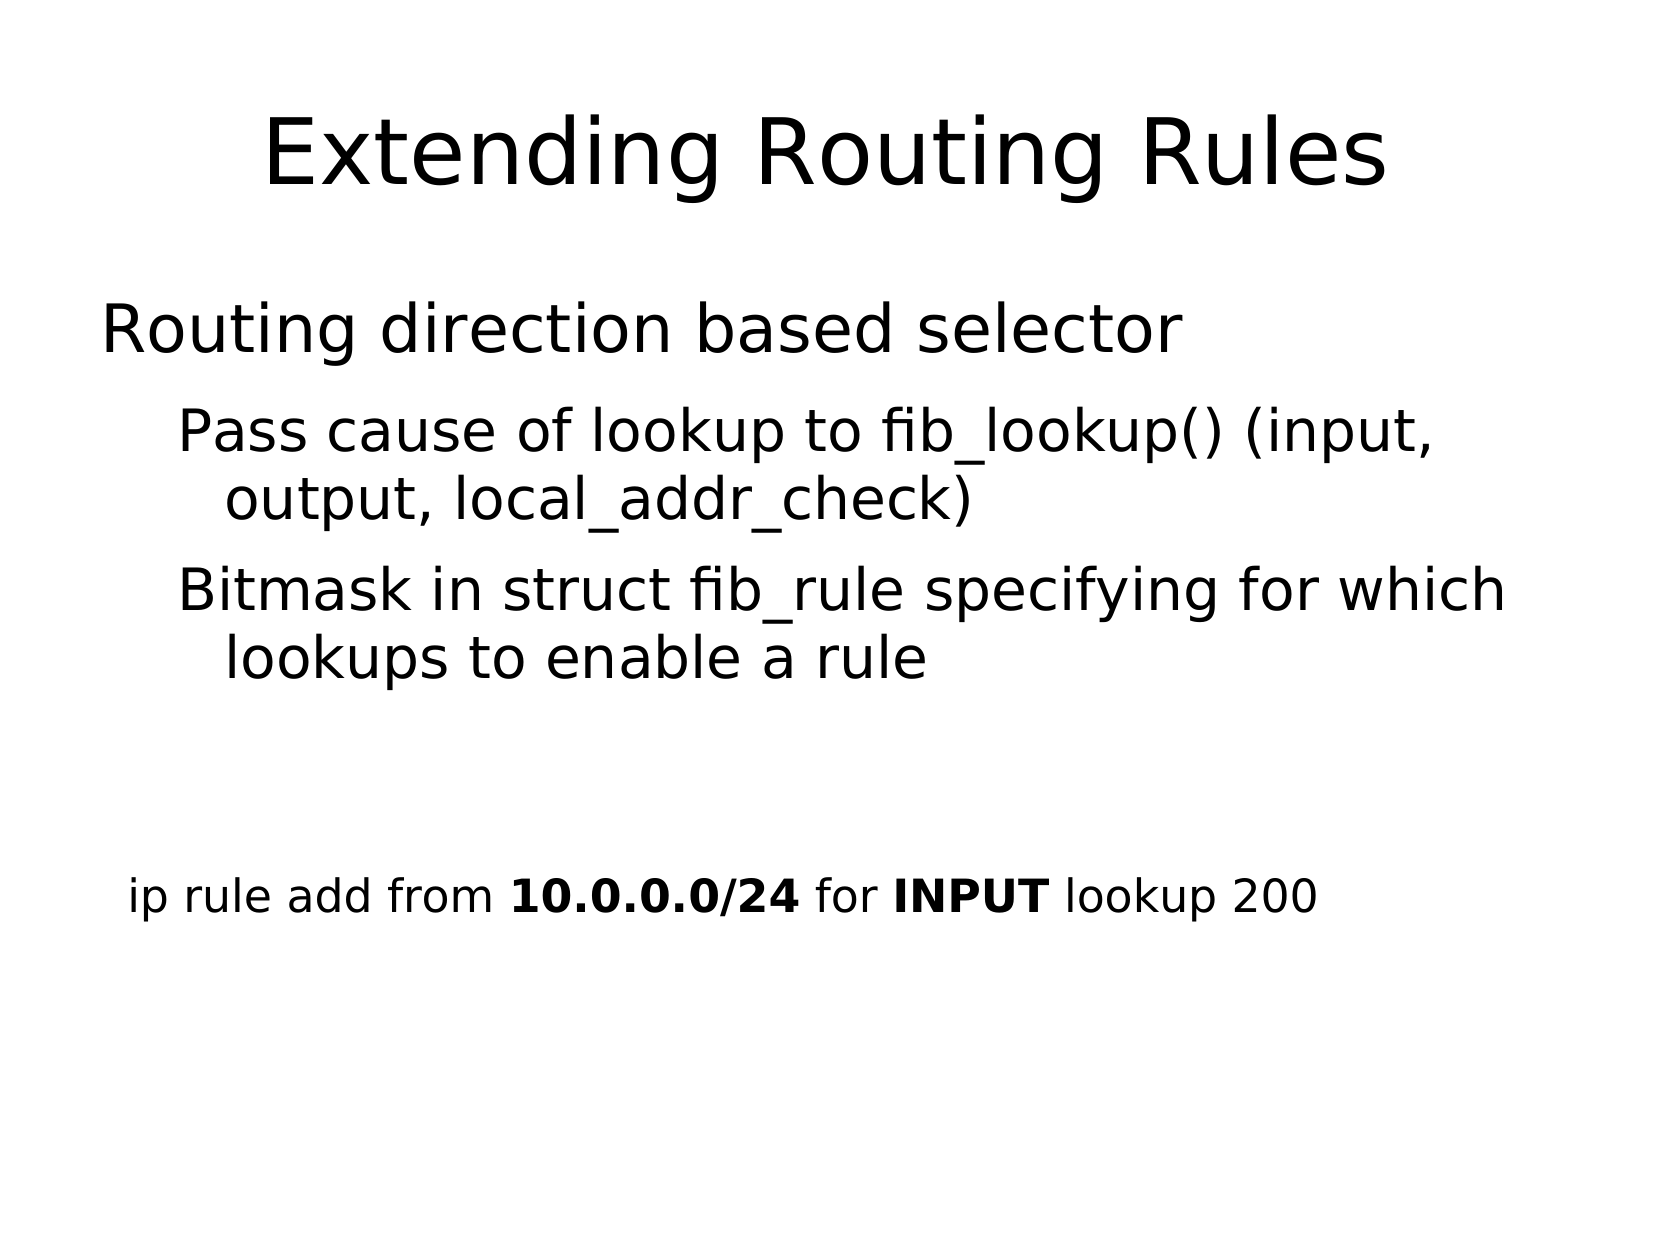

# Extending Routing Rules
Routing direction based selector
Pass cause of lookup to fib_lookup() (input, output, local_addr_check)
Bitmask in struct fib_rule specifying for which lookups to enable a rule
ip rule add from 10.0.0.0/24 for INPUT lookup 200